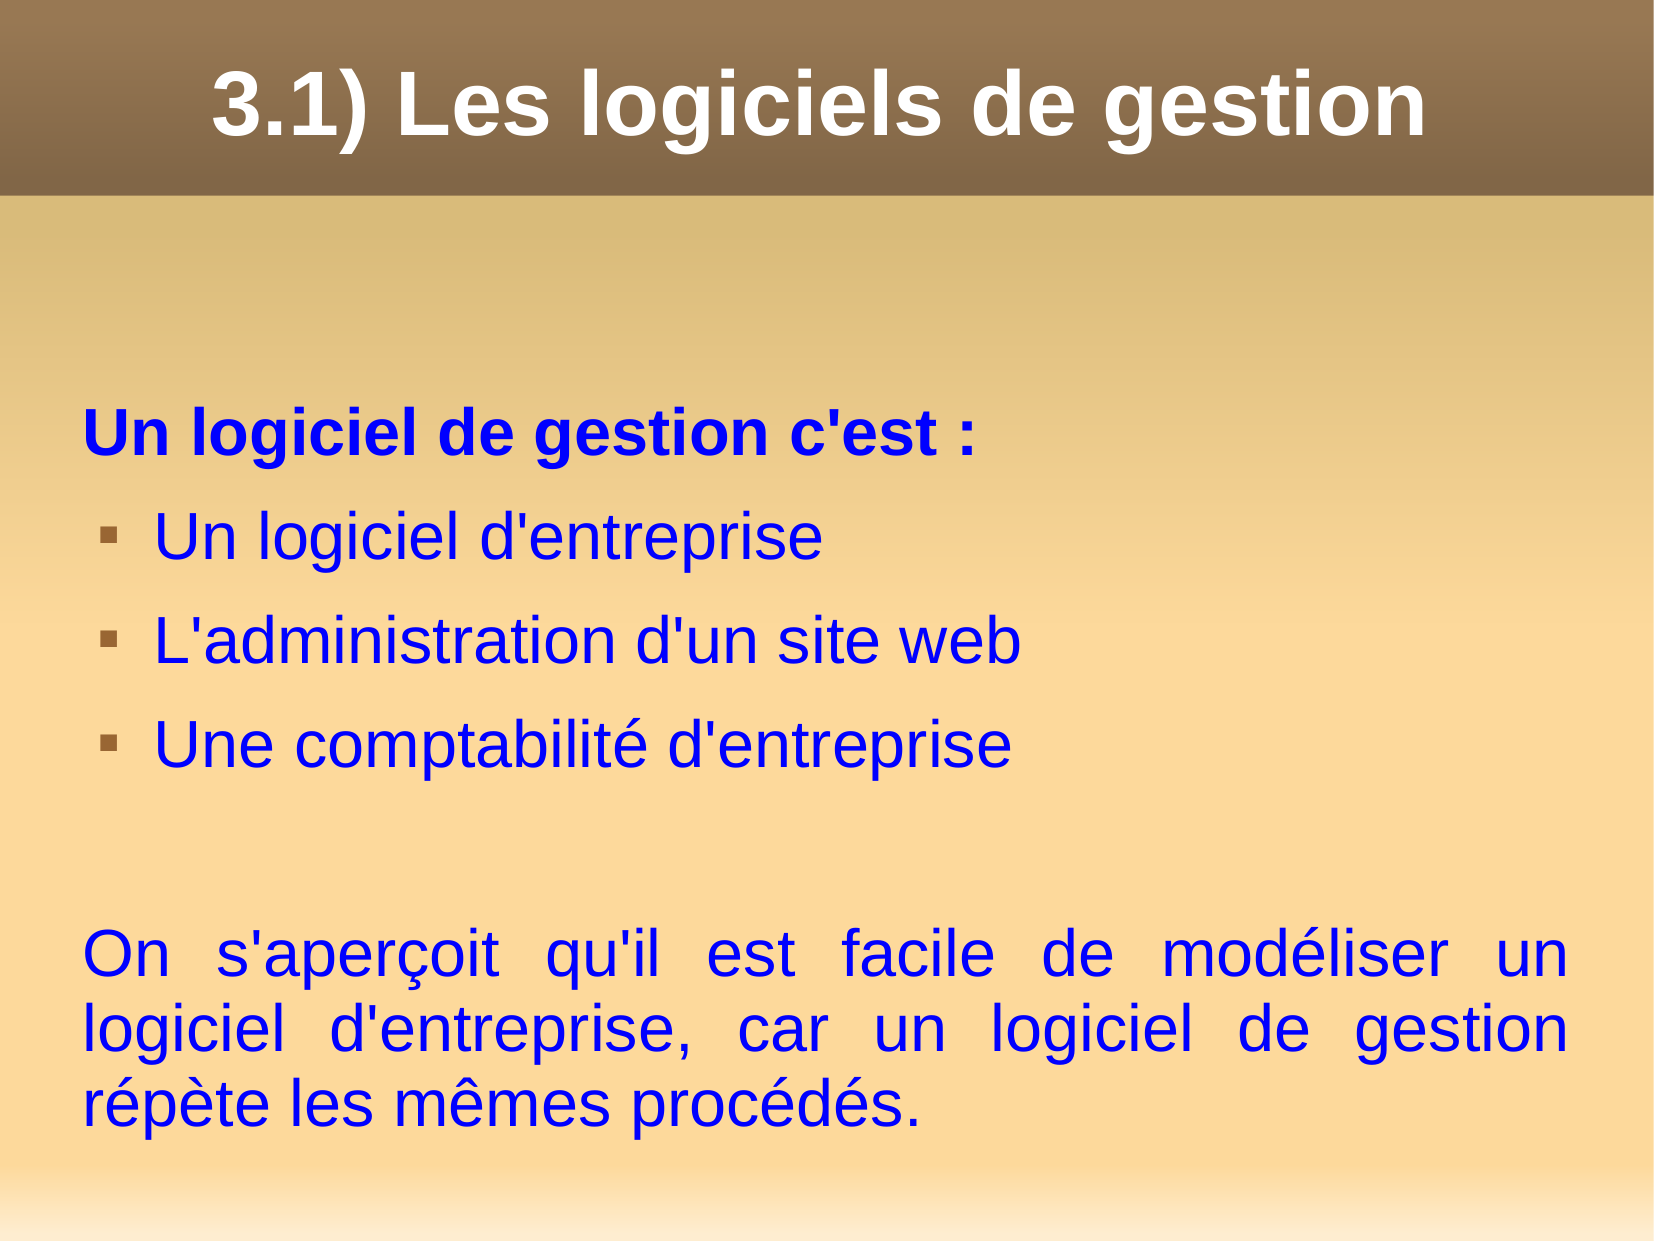

# 3.1) Les logiciels de gestion
Un logiciel de gestion c'est :
Un logiciel d'entreprise
L'administration d'un site web
Une comptabilité d'entreprise
On s'aperçoit qu'il est facile de modéliser un logiciel d'entreprise, car un logiciel de gestion répète les mêmes procédés.